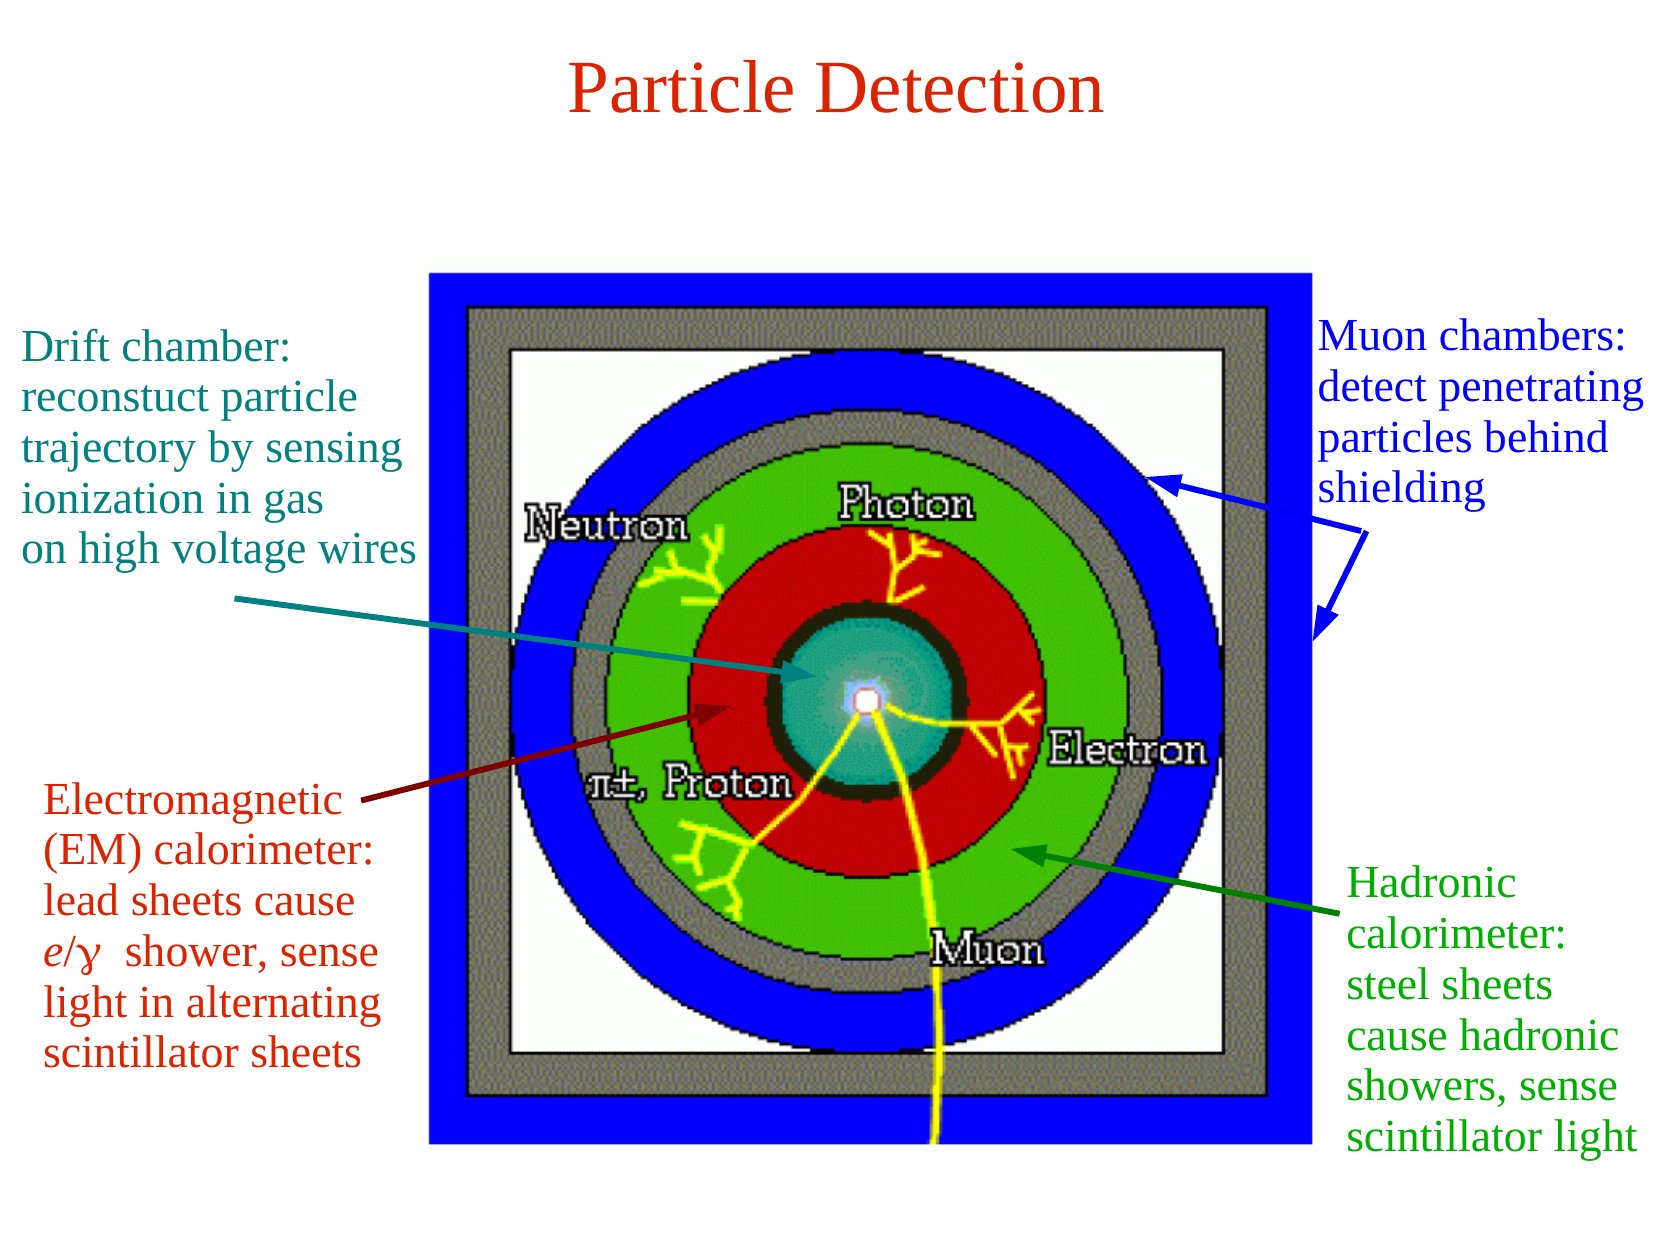

# Particle Detection
Muon chambers:
detect penetrating
particles behind
shielding
Drift chamber:
reconstuct particle
trajectory by sensing
ionization in gas
on high voltage wires
Electromagnetic
(EM) calorimeter:
lead sheets cause
e/γ shower, sense
light in alternating
scintillator sheets
Hadronic
calorimeter:
steel sheets
cause hadronic
showers, sense
scintillator light